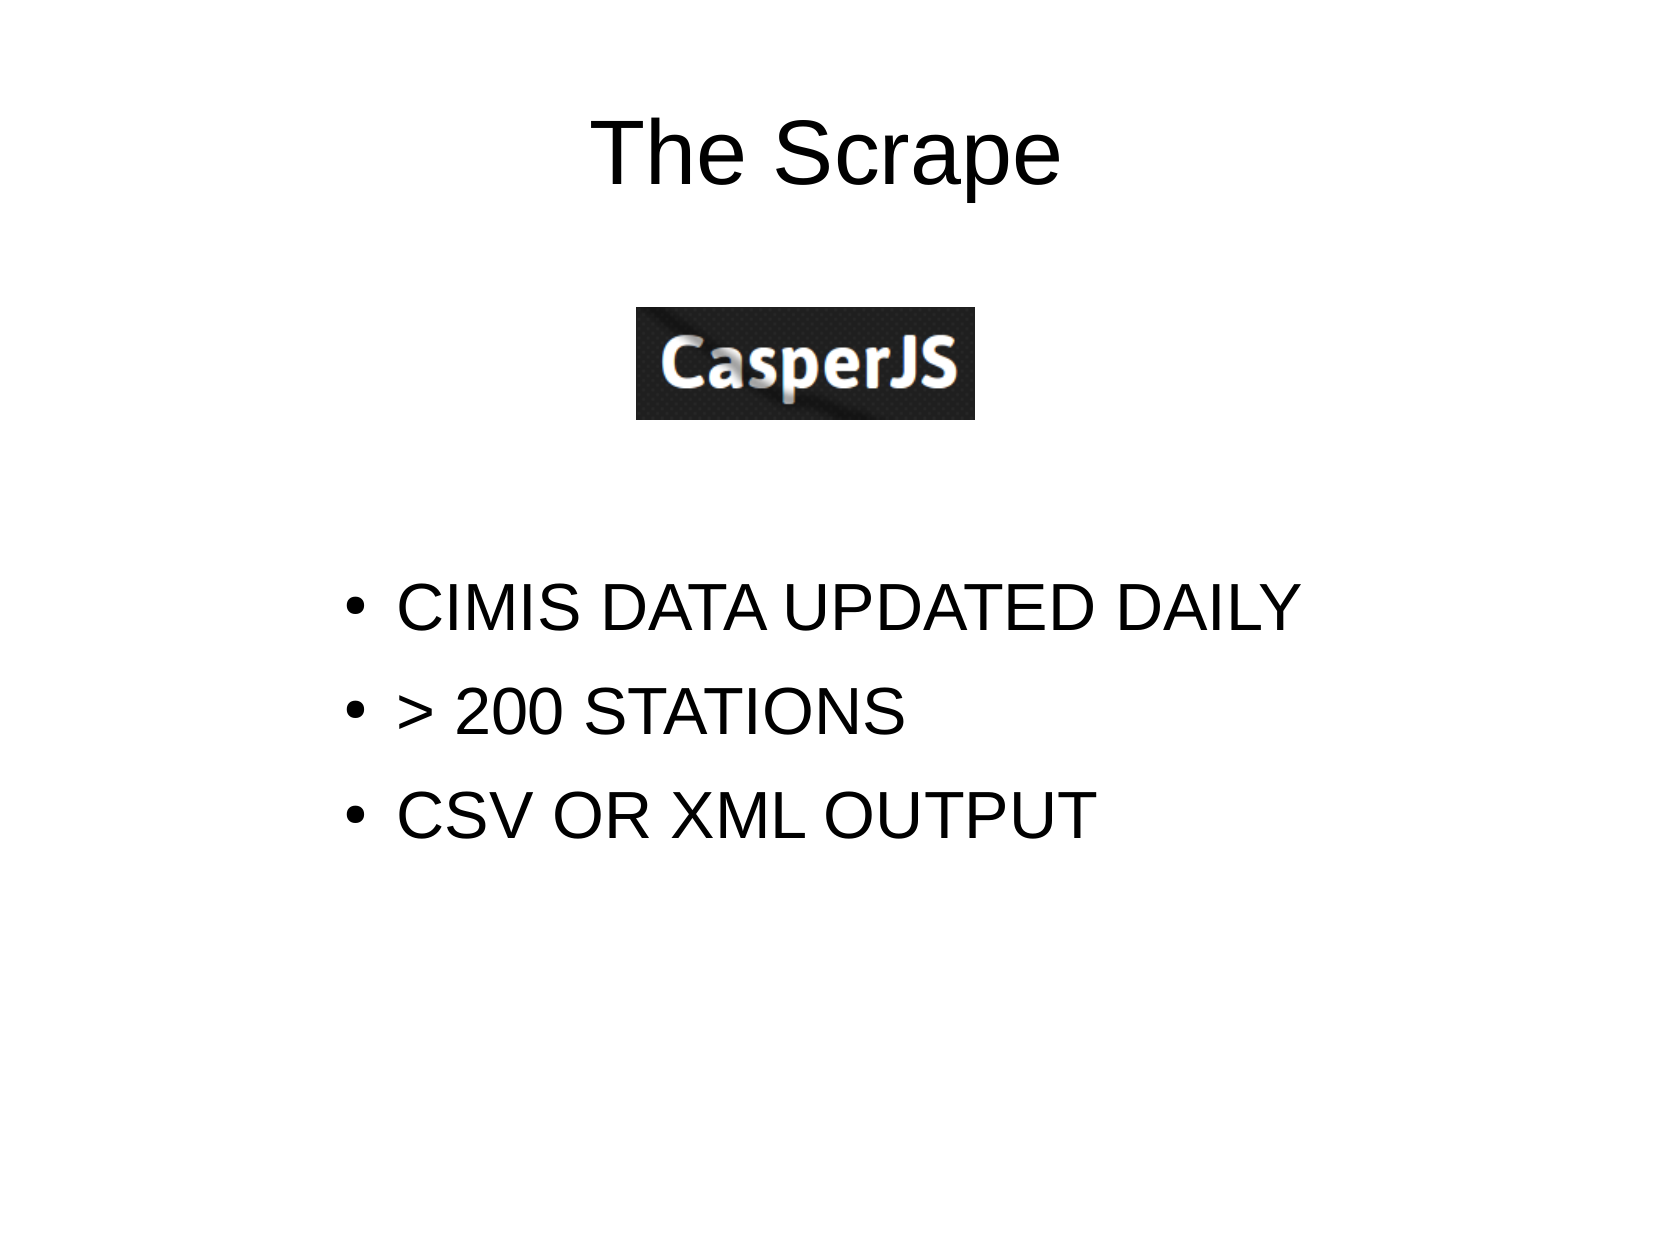

# The Scrape
CIMIS DATA UPDATED DAILY
> 200 STATIONS
CSV OR XML OUTPUT